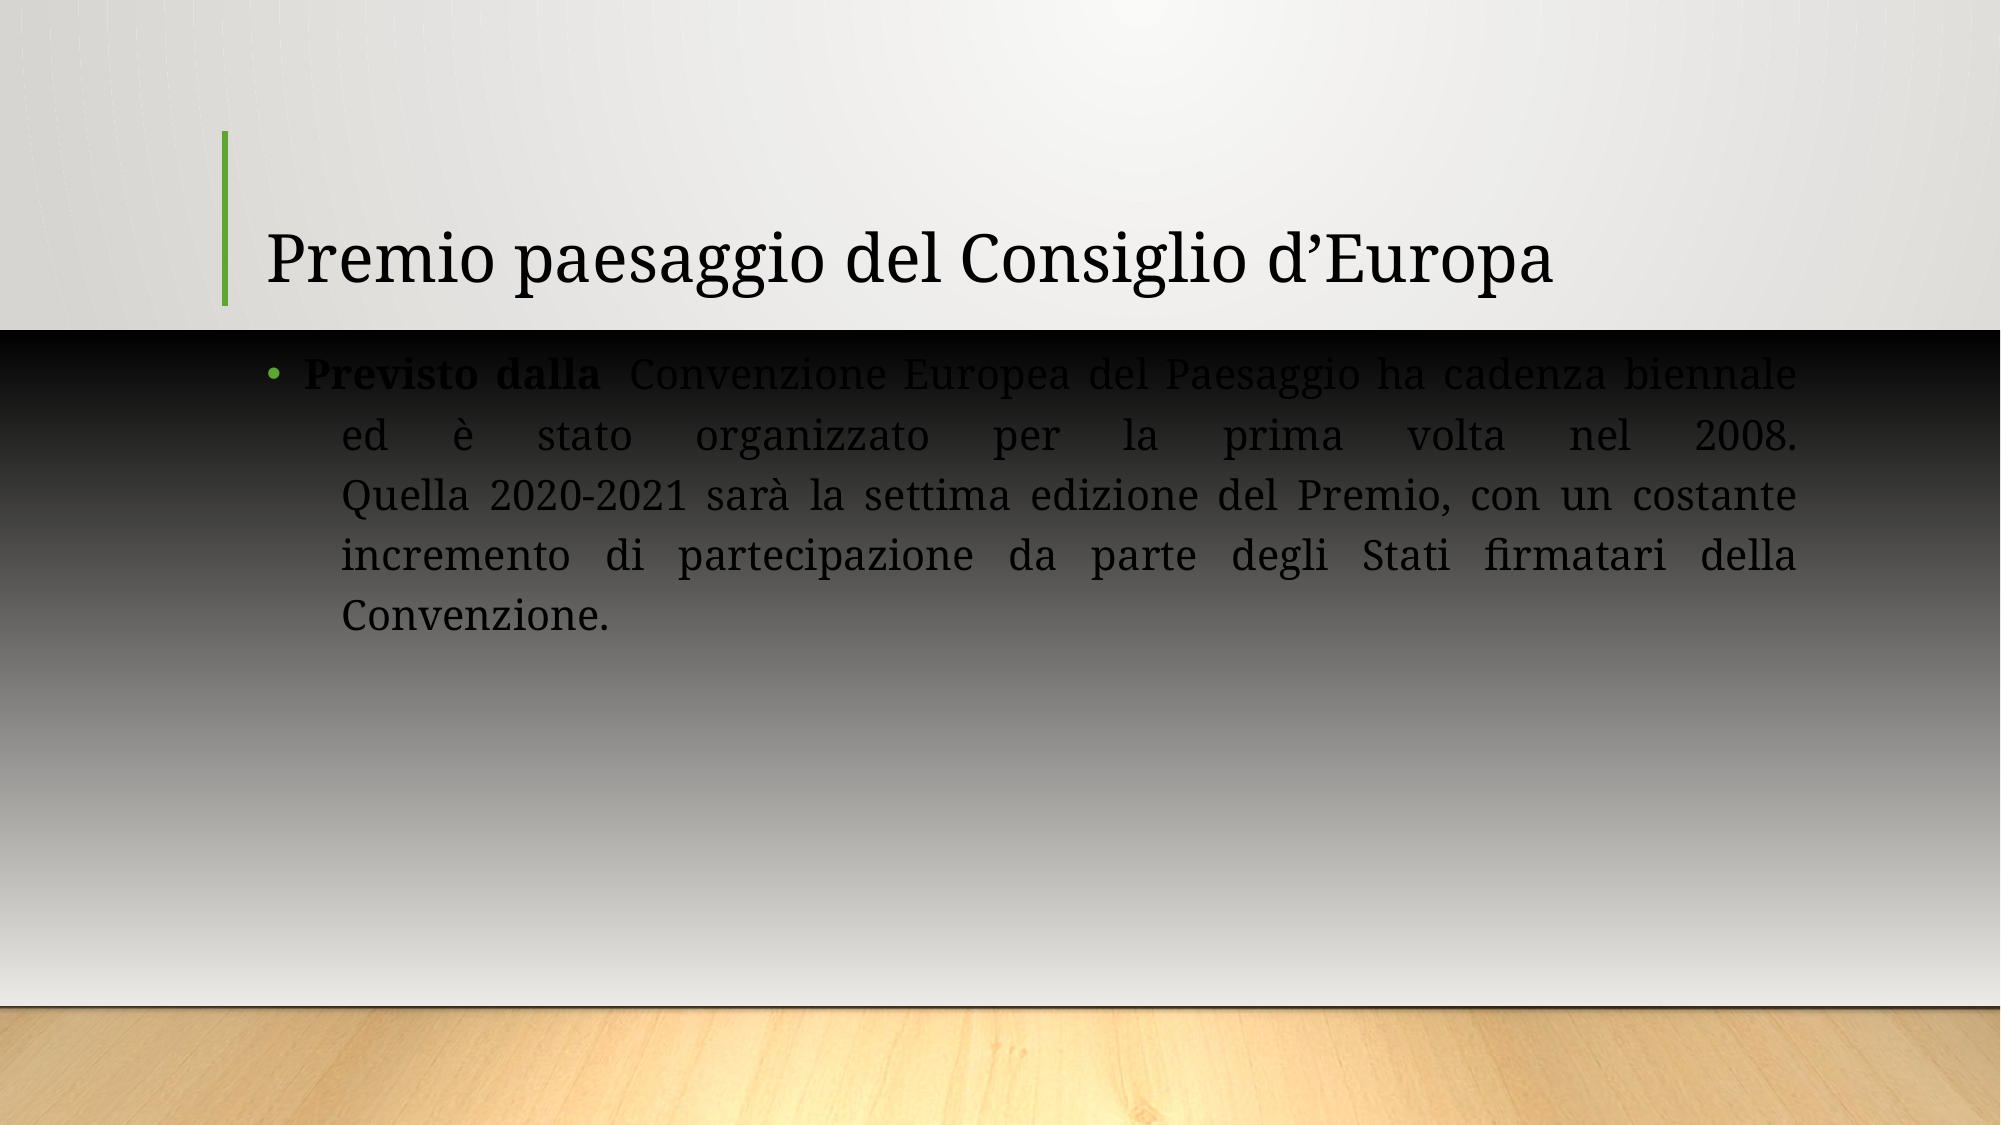

# Premio paesaggio del Consiglio d’Europa
Previsto dalla  Convenzione Europea del Paesaggio ha cadenza biennale ed è stato organizzato per la prima volta nel 2008.
Quella 2020-2021 sarà la settima edizione del Premio, con un costante incremento di partecipazione da parte degli Stati firmatari della Convenzione.